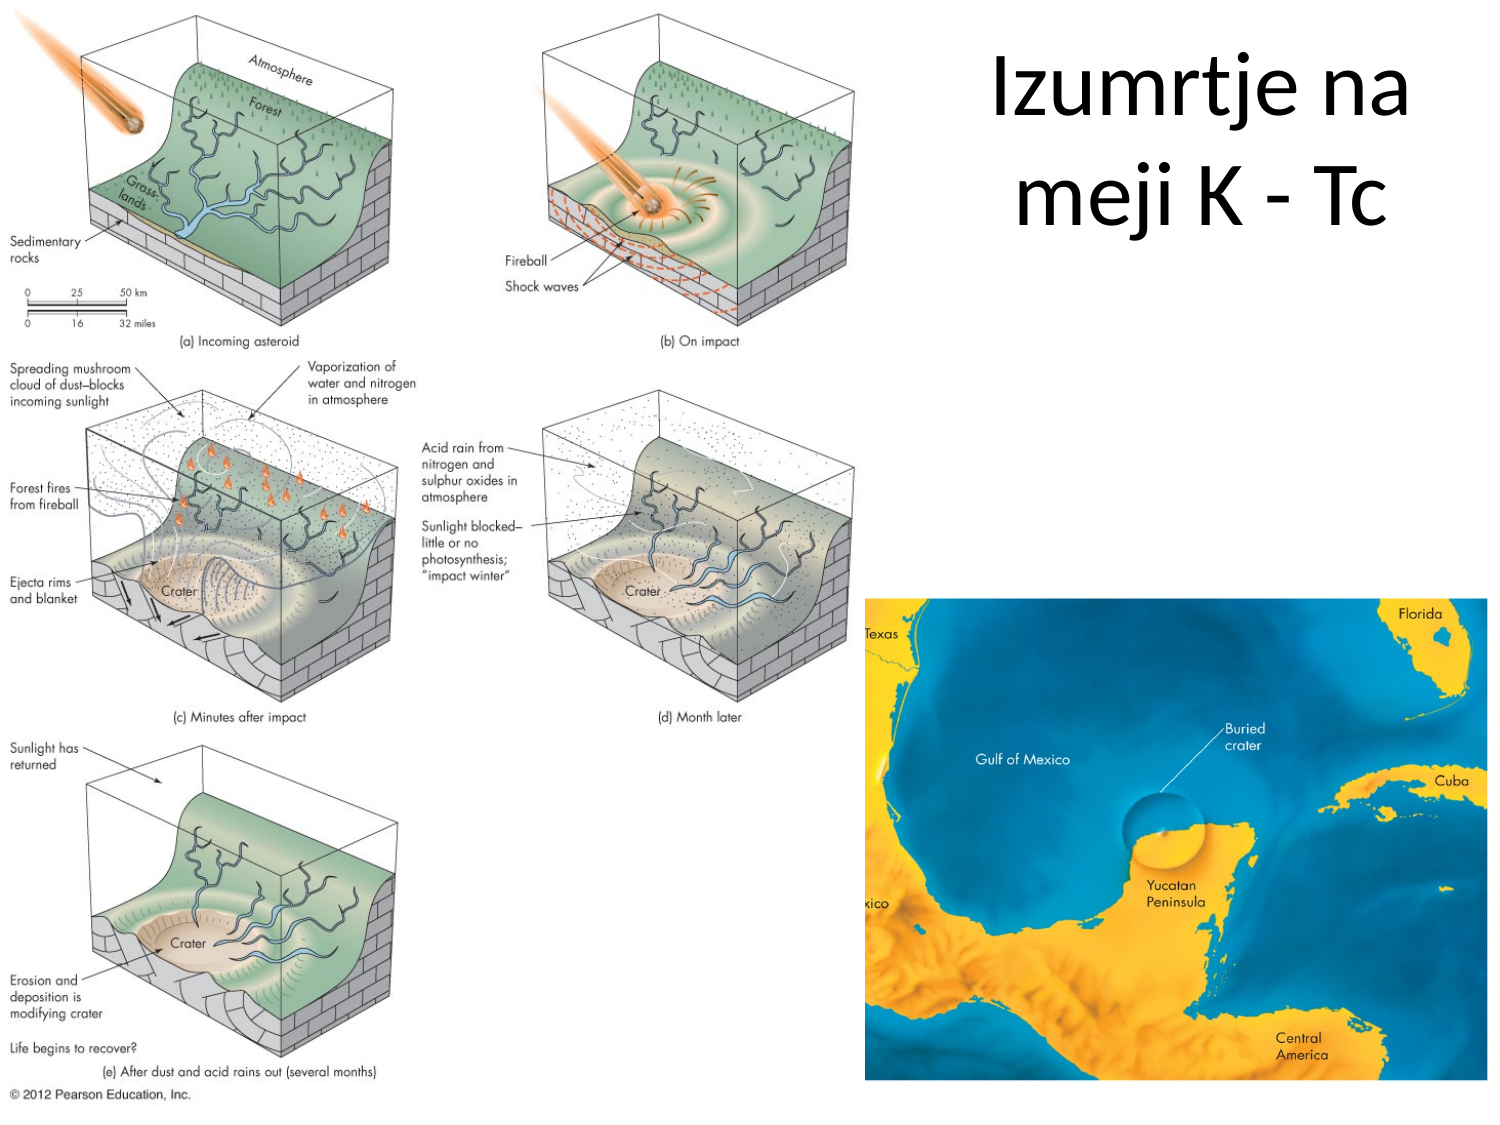

# Izumrtje na meji K - Tc